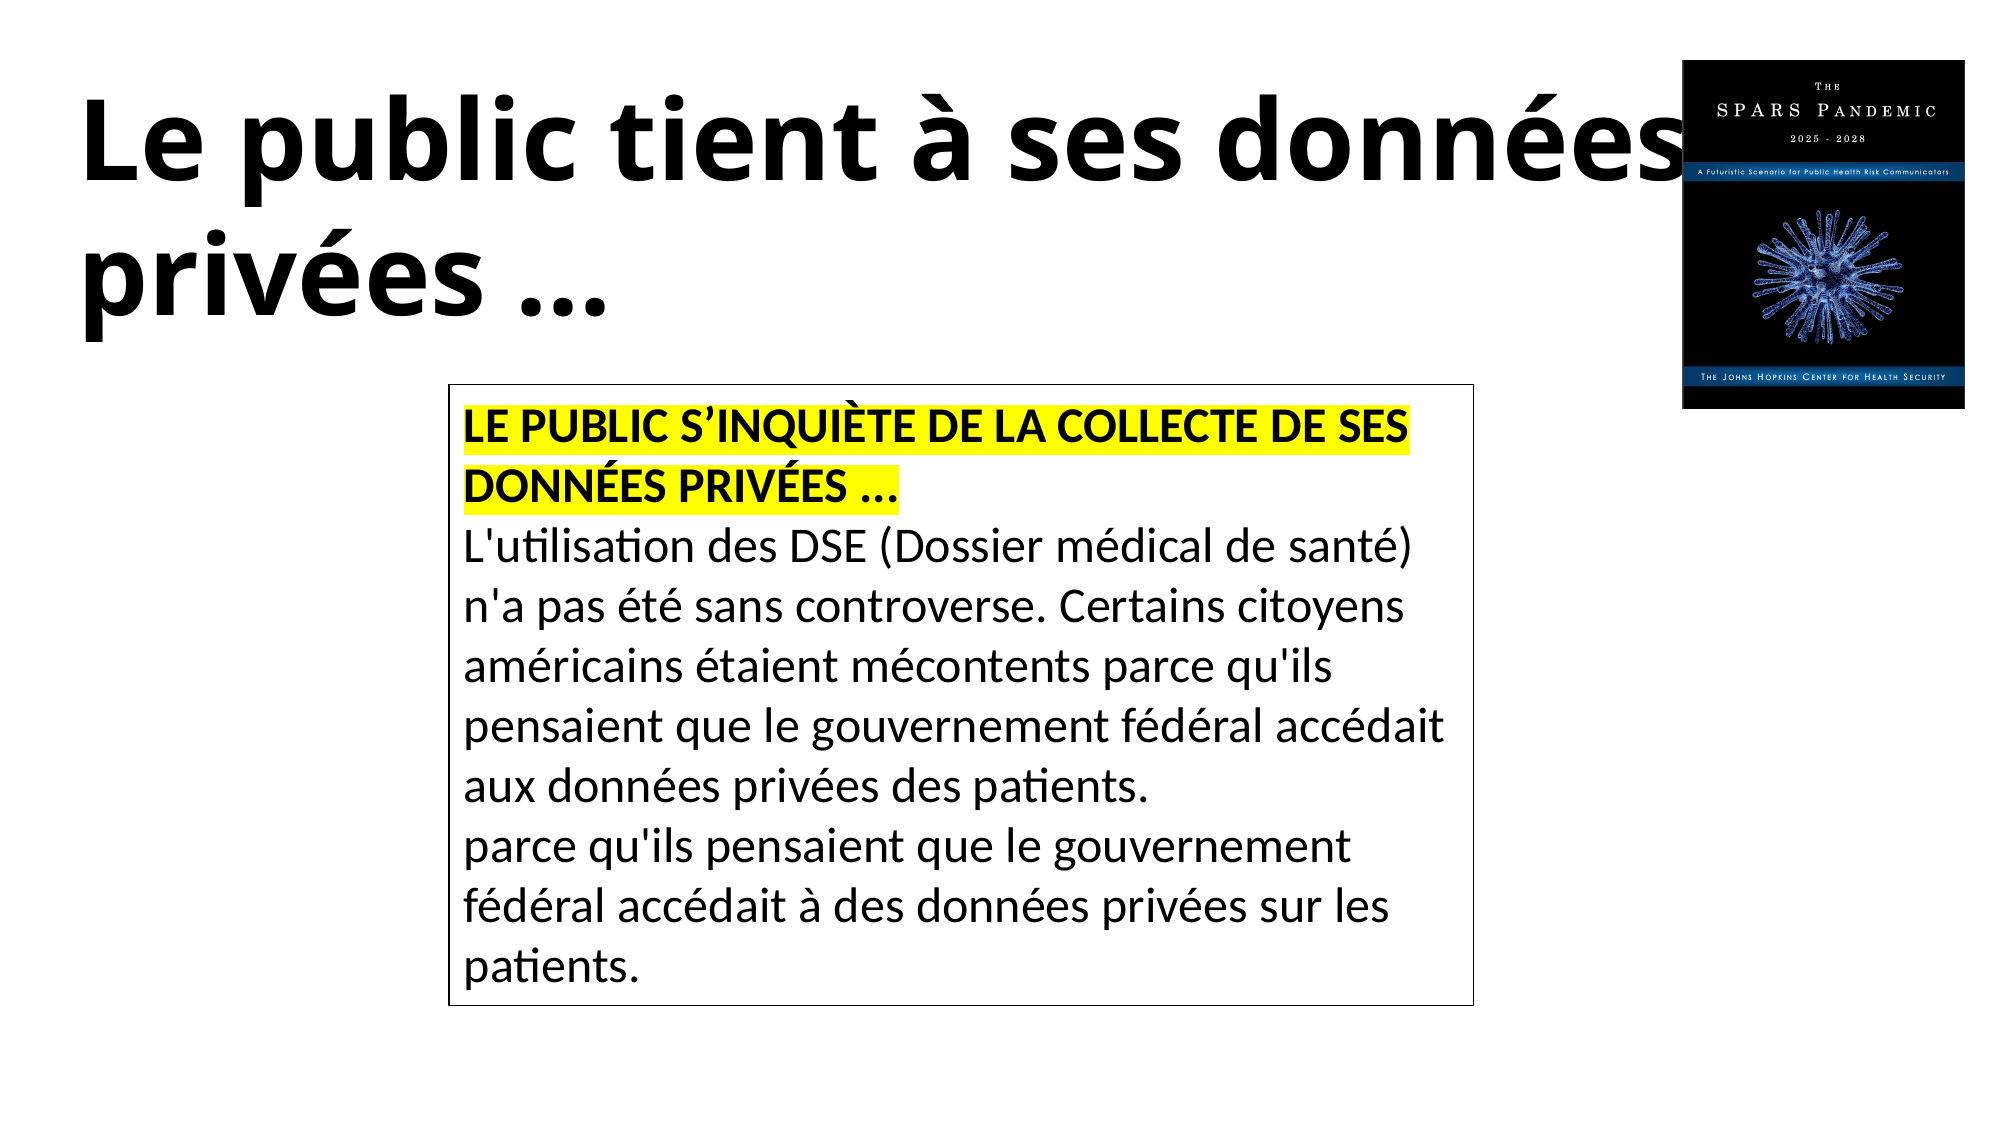

Le public tient à ses données privées ...
LE PUBLIC S’INQUIÈTE DE LA COLLECTE DE SES DONNÉES PRIVÉES ...
L'utilisation des DSE (Dossier médical de santé) n'a pas été sans controverse. Certains citoyens américains étaient mécontents parce qu'ils pensaient que le gouvernement fédéral accédait aux données privées des patients.
parce qu'ils pensaient que le gouvernement fédéral accédait à des données privées sur les patients.